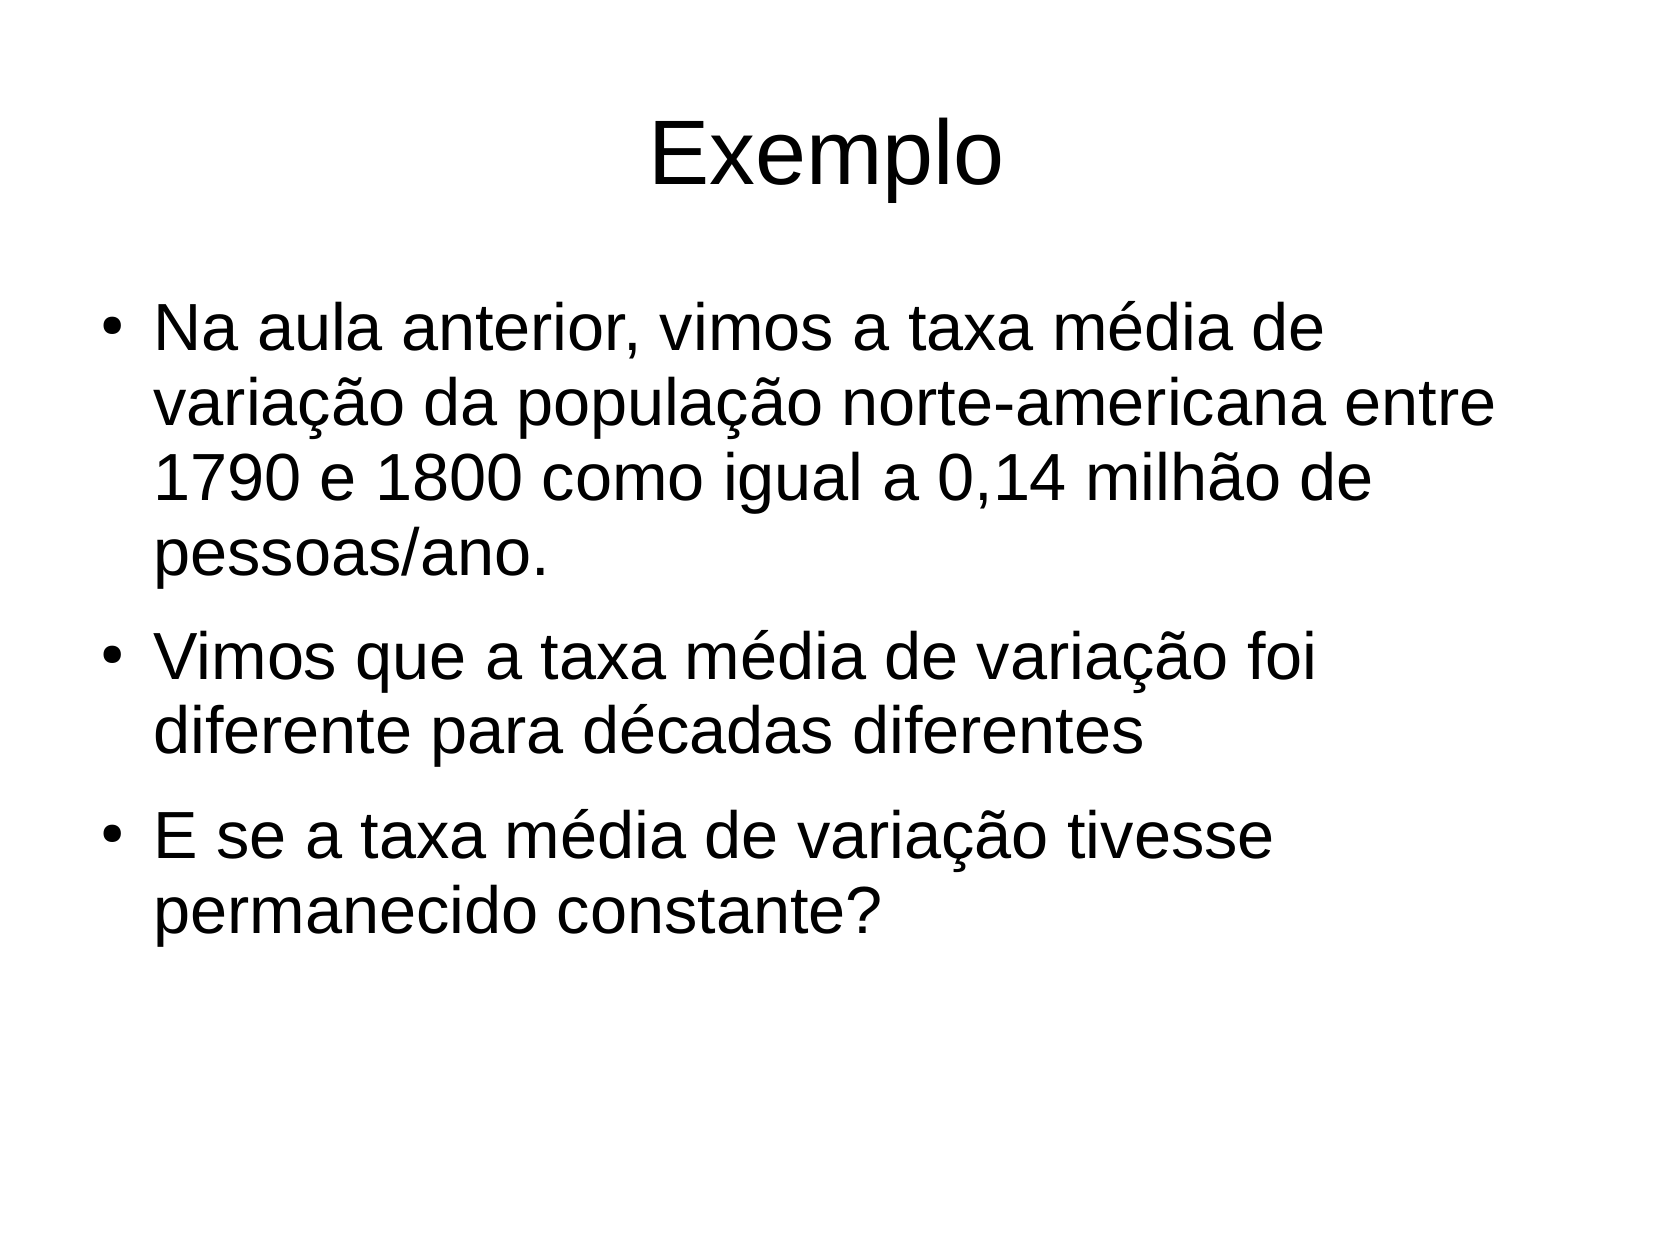

# Exemplo
Na aula anterior, vimos a taxa média de variação da população norte-americana entre 1790 e 1800 como igual a 0,14 milhão de pessoas/ano.
Vimos que a taxa média de variação foi diferente para décadas diferentes
E se a taxa média de variação tivesse permanecido constante?